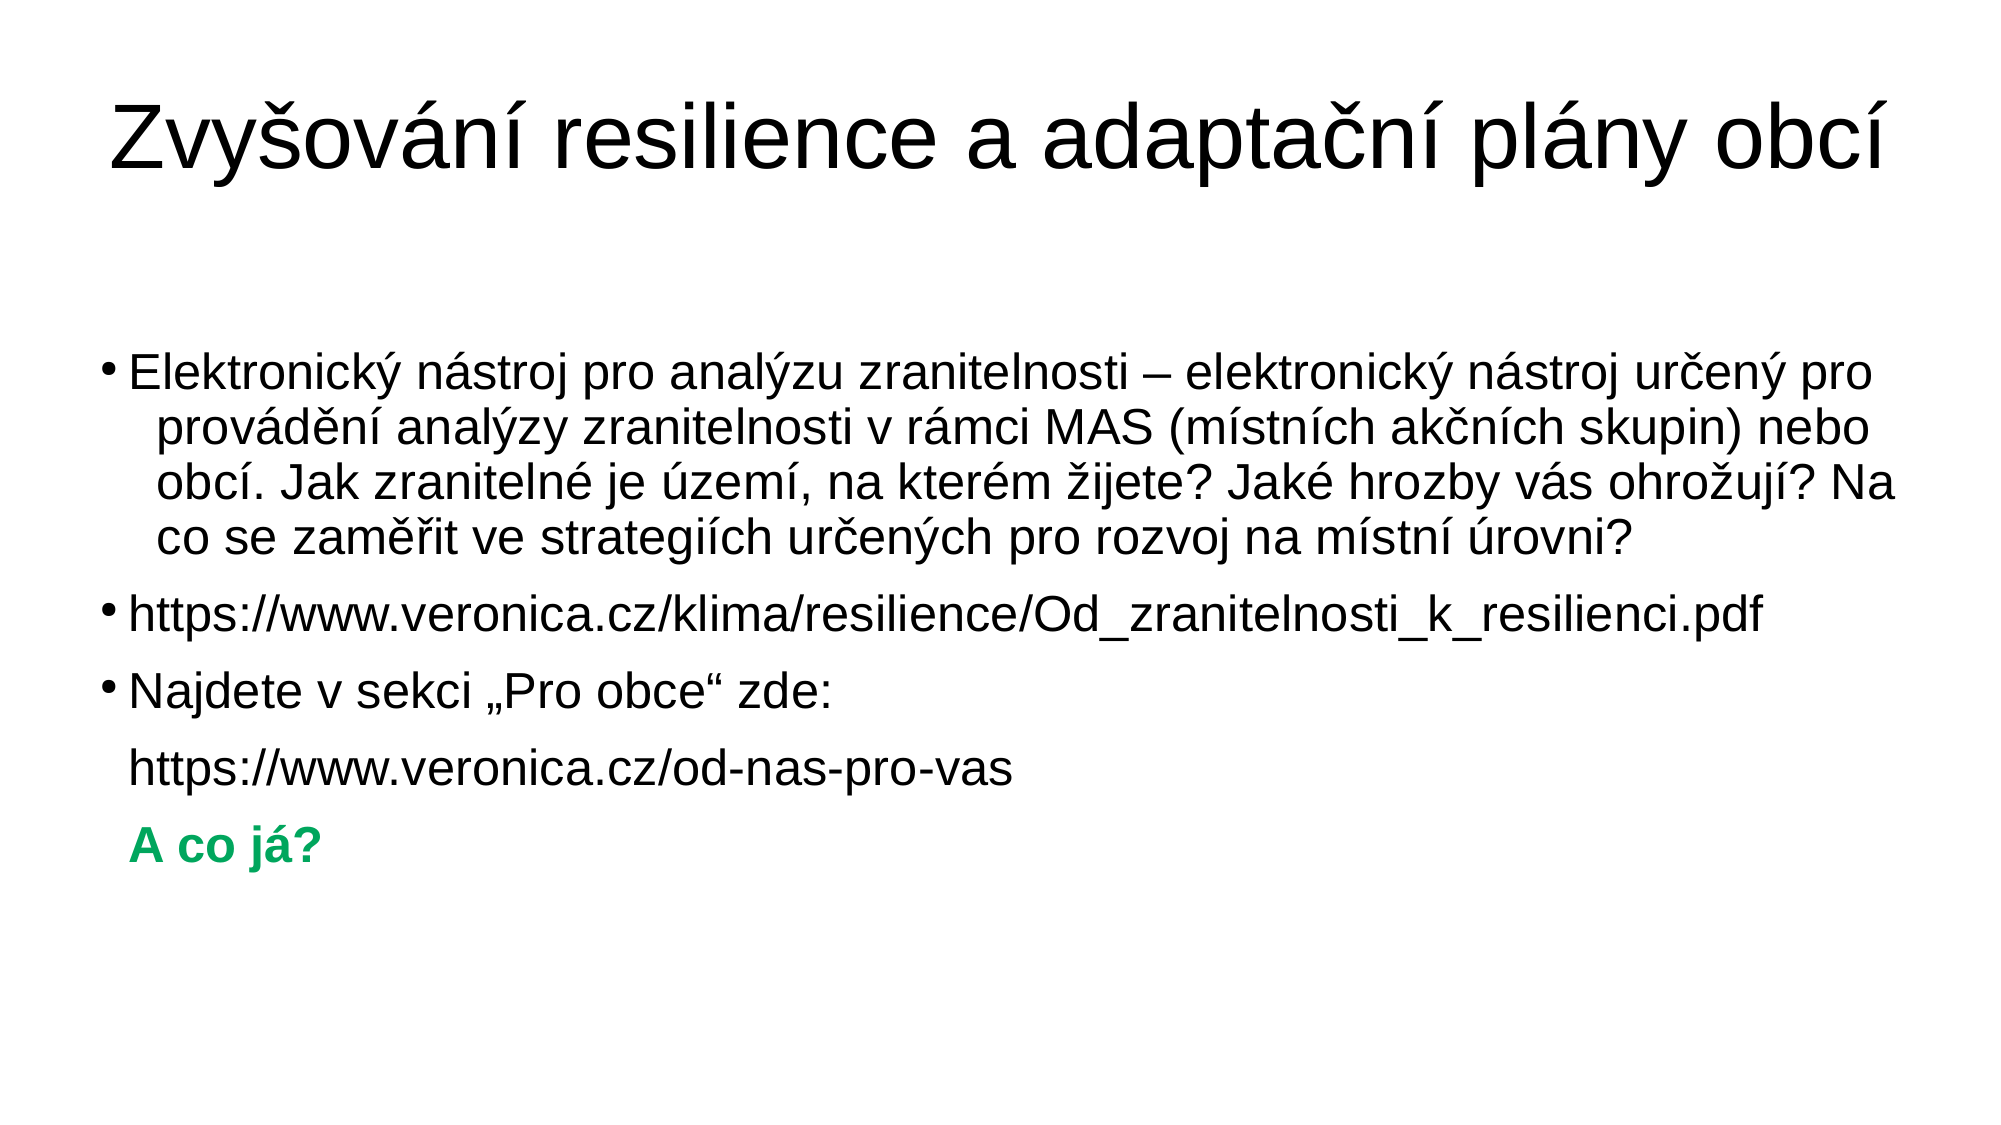

# Zvyšování resilience a adaptační plány obcí
Elektronický nástroj pro analýzu zranitelnosti – elektronický nástroj určený pro provádění analýzy zranitelnosti v rámci MAS (místních akčních skupin) nebo obcí. Jak zranitelné je území, na kterém žijete? Jaké hrozby vás ohrožují? Na co se zaměřit ve strategiích určených pro rozvoj na místní úrovni?
https://www.veronica.cz/klima/resilience/Od_zranitelnosti_k_resilienci.pdf
Najdete v sekci „Pro obce“ zde:
https://www.veronica.cz/od-nas-pro-vas
A co já?